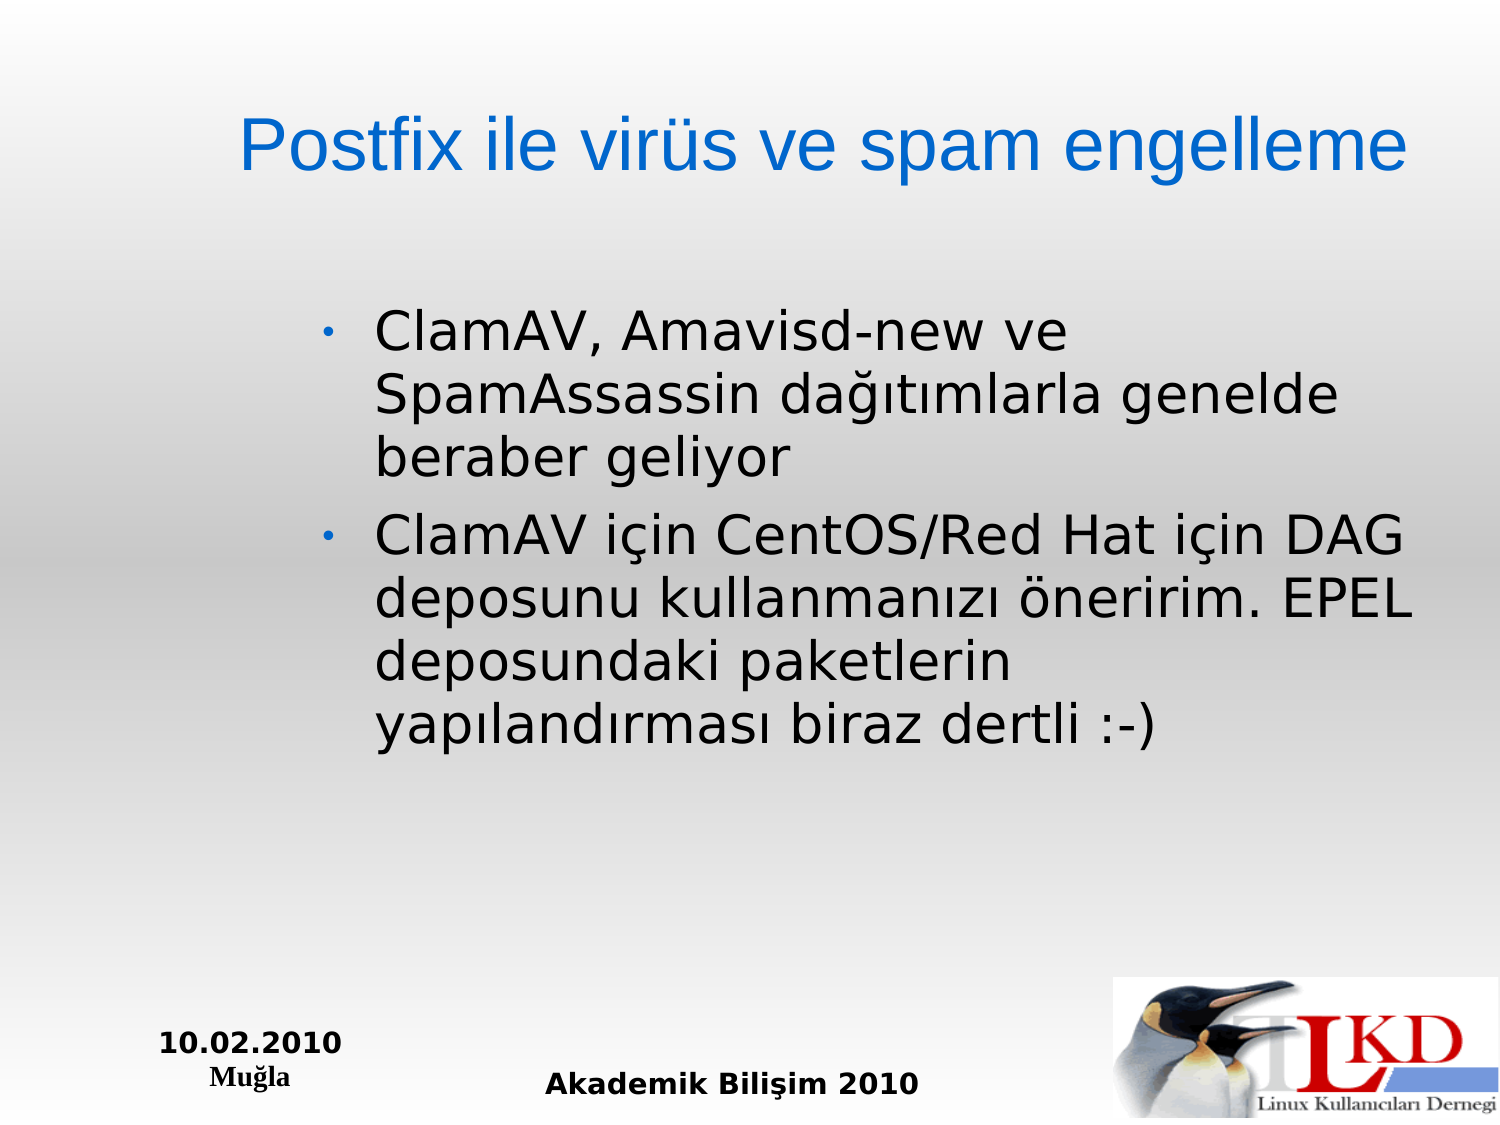

# Postfix ile virüs ve spam engelleme
ClamAV, Amavisd-new ve SpamAssassin dağıtımlarla genelde beraber geliyor
ClamAV için CentOS/Red Hat için DAG deposunu kullanmanızı öneririm. EPEL deposundaki paketlerin yapılandırması biraz dertli :-)